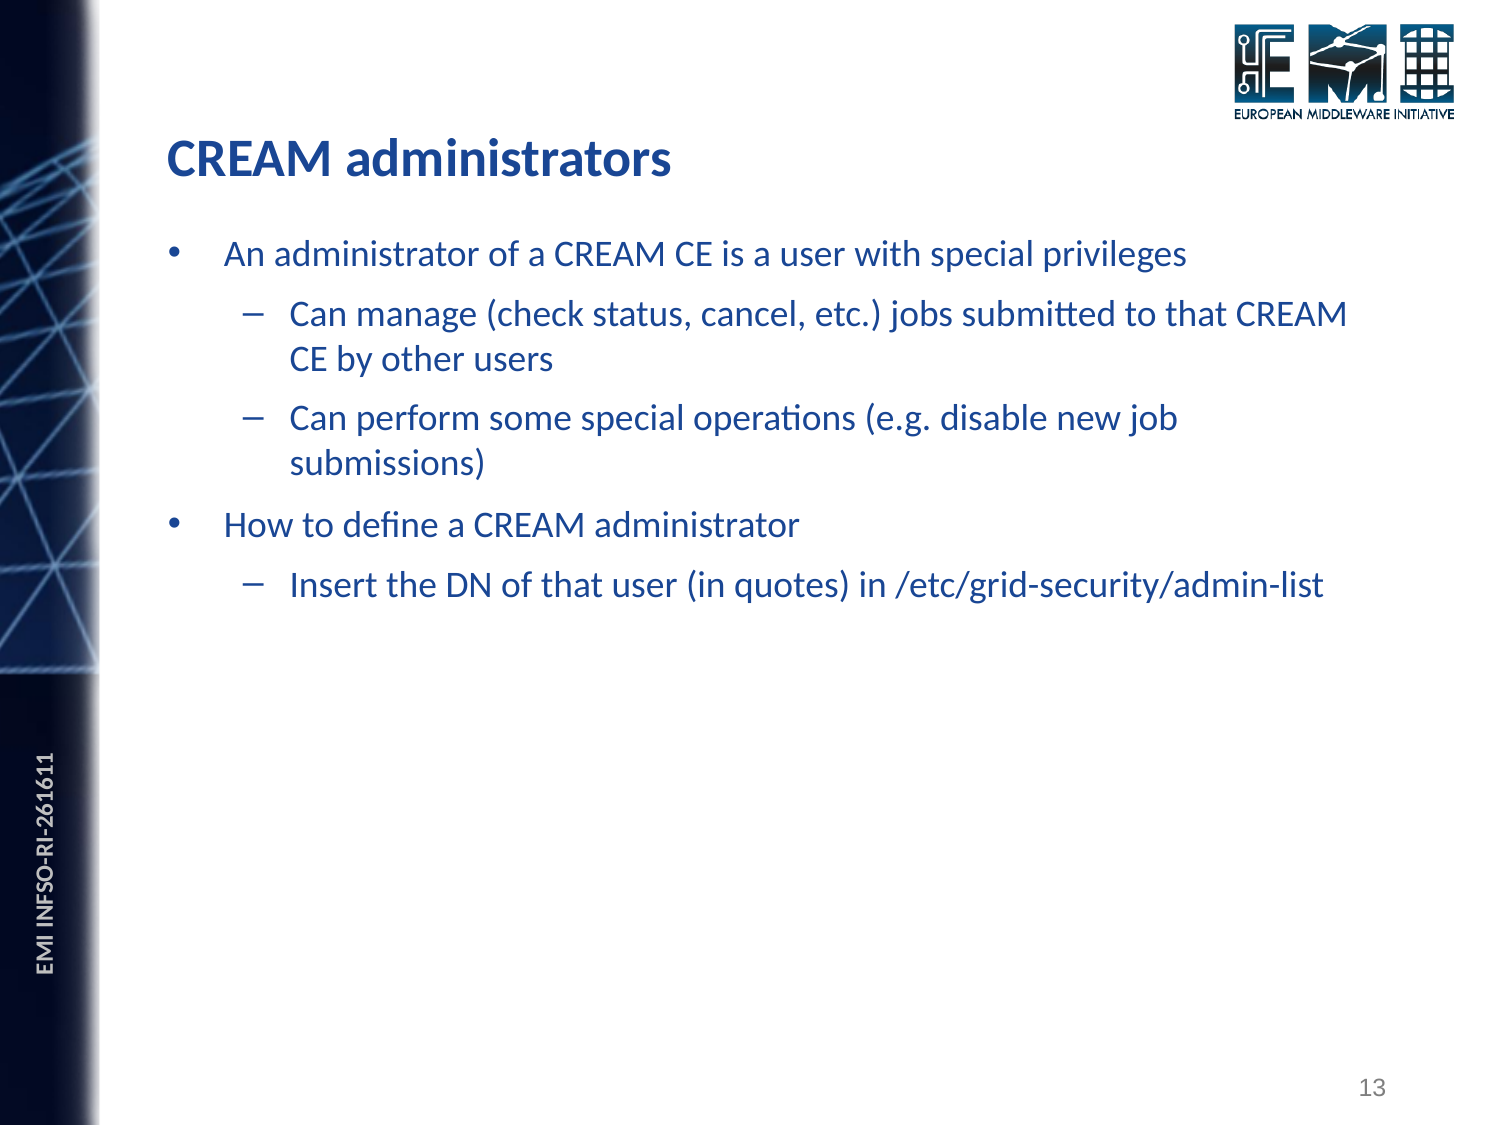

CREAM administrators
# An administrator of a CREAM CE is a user with special privileges
Can manage (check status, cancel, etc.) jobs submitted to that CREAM CE by other users
Can perform some special operations (e.g. disable new job submissions)
How to define a CREAM administrator
Insert the DN of that user (in quotes) in /etc/grid-security/admin-list